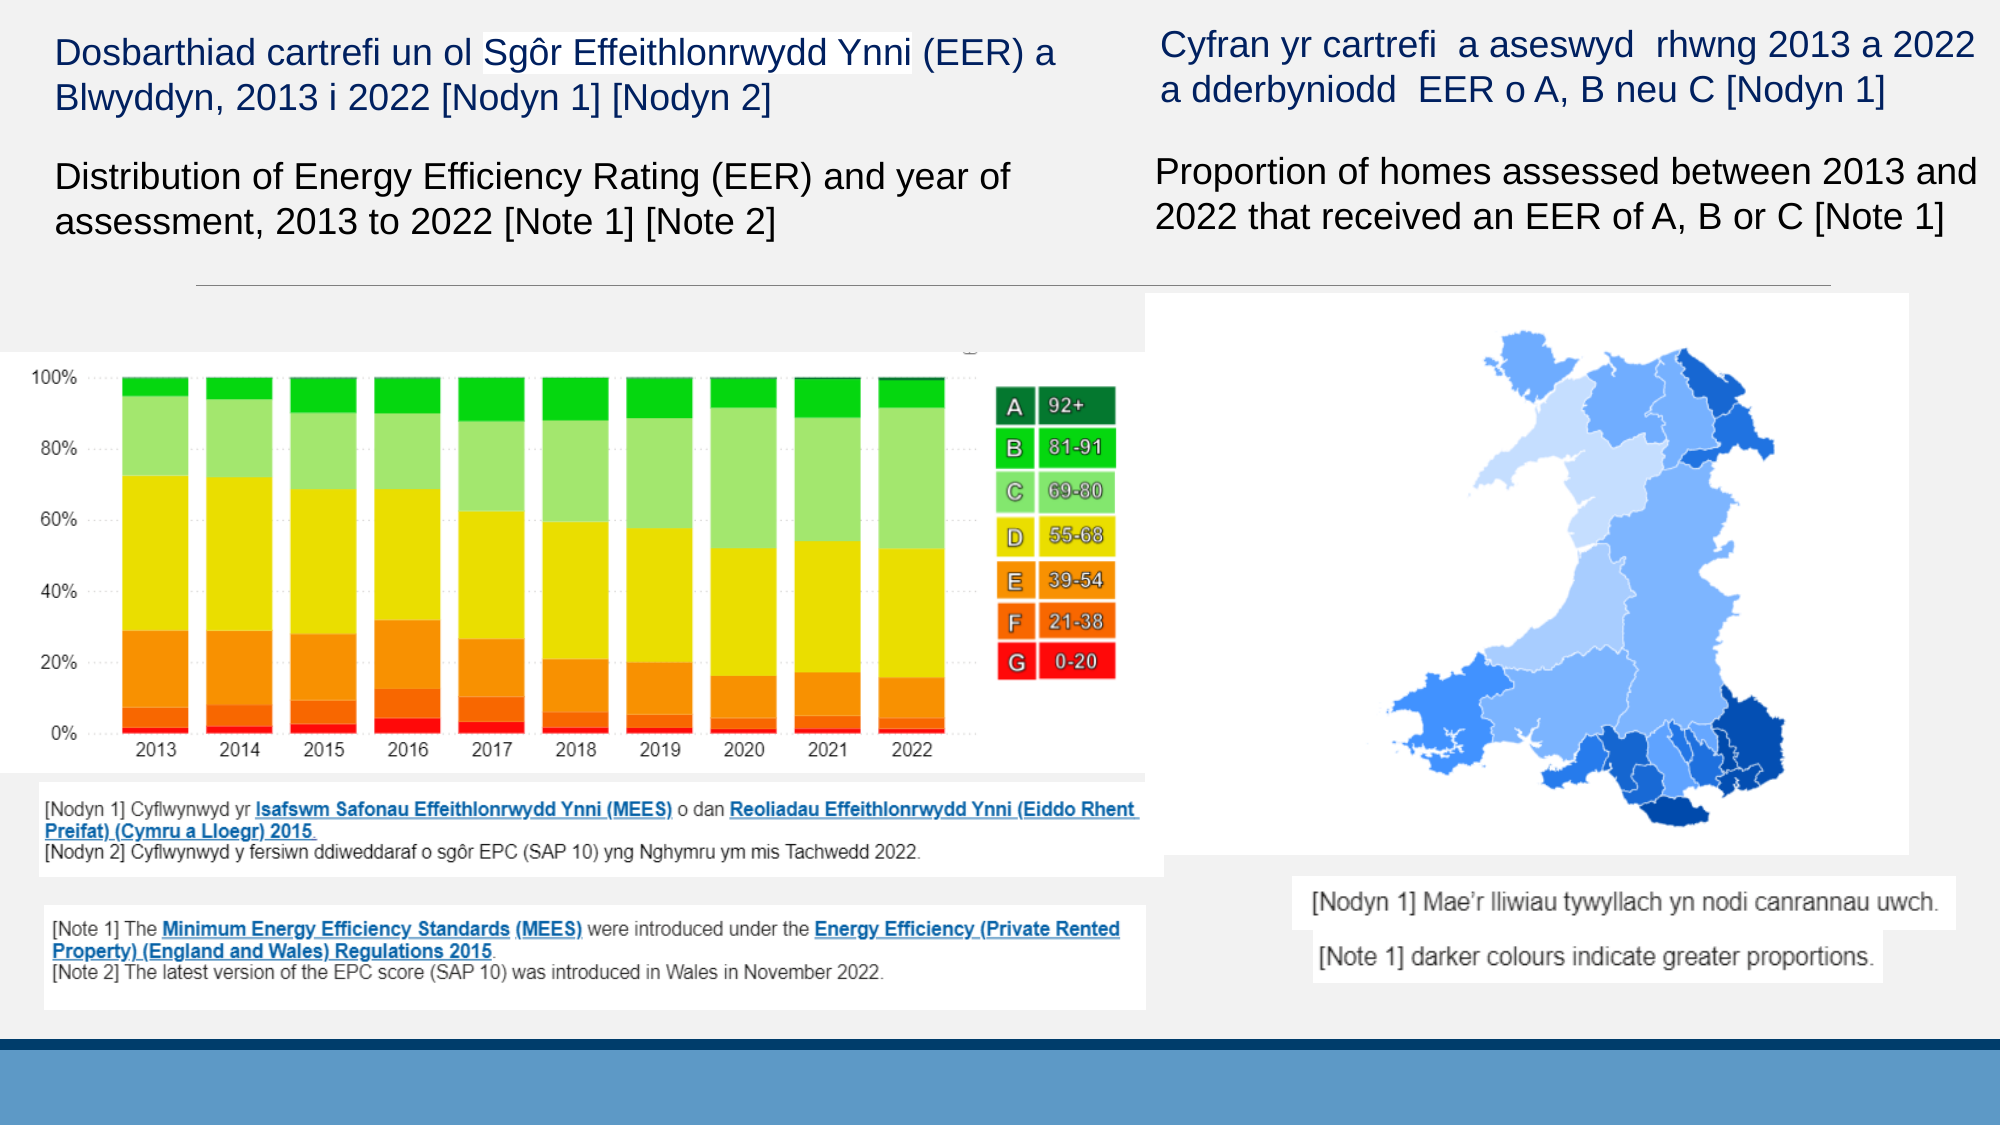

Cyfran yr cartrefi a aseswyd rhwng 2013 a 2022 a dderbyniodd EER o A, B neu C [Nodyn 1]
Dosbarthiad cartrefi un ol Sgôr Effeithlonrwydd Ynni (EER) a Blwyddyn, 2013 i 2022 [Nodyn 1] [Nodyn 2]
Proportion of homes assessed between 2013 and 2022 that received an EER of A, B or C [Note 1]
Distribution of Energy Efficiency Rating (EER) and year of assessment, 2013 to 2022 [Note 1] [Note 2]